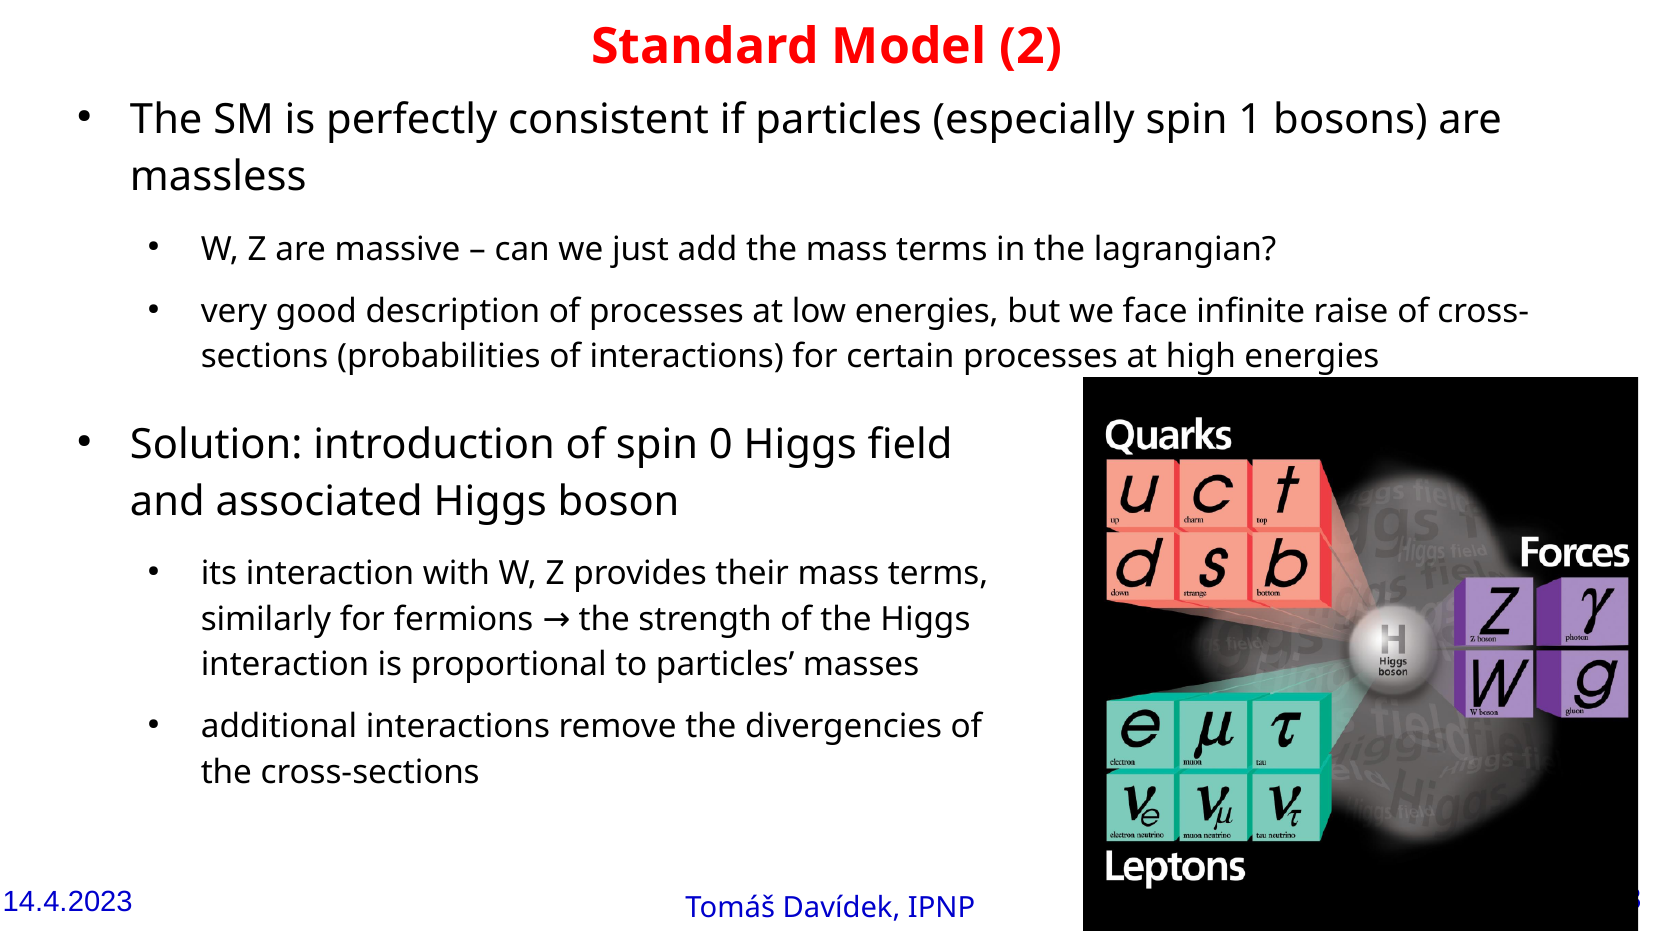

# Standard Model (2)
The SM is perfectly consistent if particles (especially spin 1 bosons) are massless
W, Z are massive – can we just add the mass terms in the lagrangian?
very good description of processes at low energies, but we face infinite raise of cross-sections (probabilities of interactions) for certain processes at high energies
Solution: introduction of spin 0 Higgs field and associated Higgs boson
its interaction with W, Z provides their mass terms, similarly for fermions → the strength of the Higgs interaction is proportional to particles’ masses
additional interactions remove the divergencies of the cross-sections
3
T.Davidek, IPNP